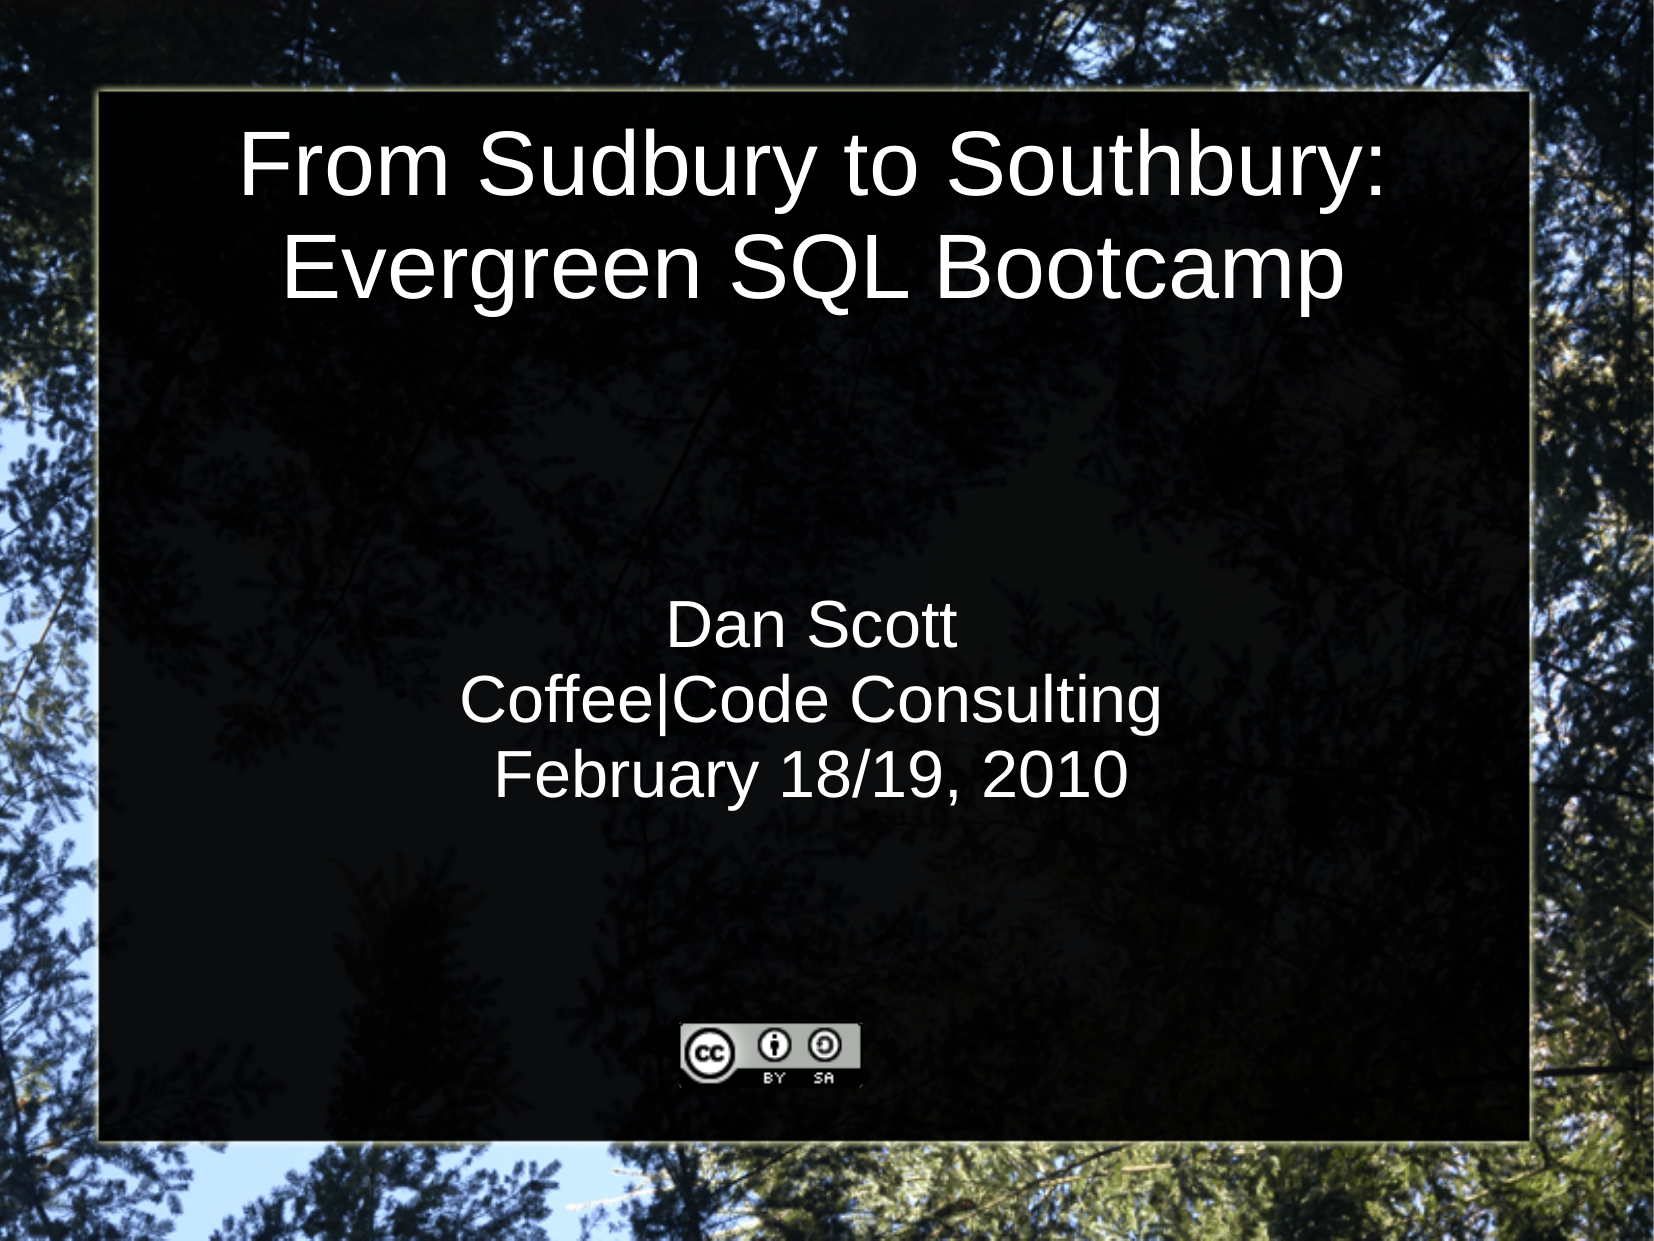

# From Sudbury to Southbury: Evergreen SQL Bootcamp
Dan Scott
Coffee|Code Consulting
February 18/19, 2010